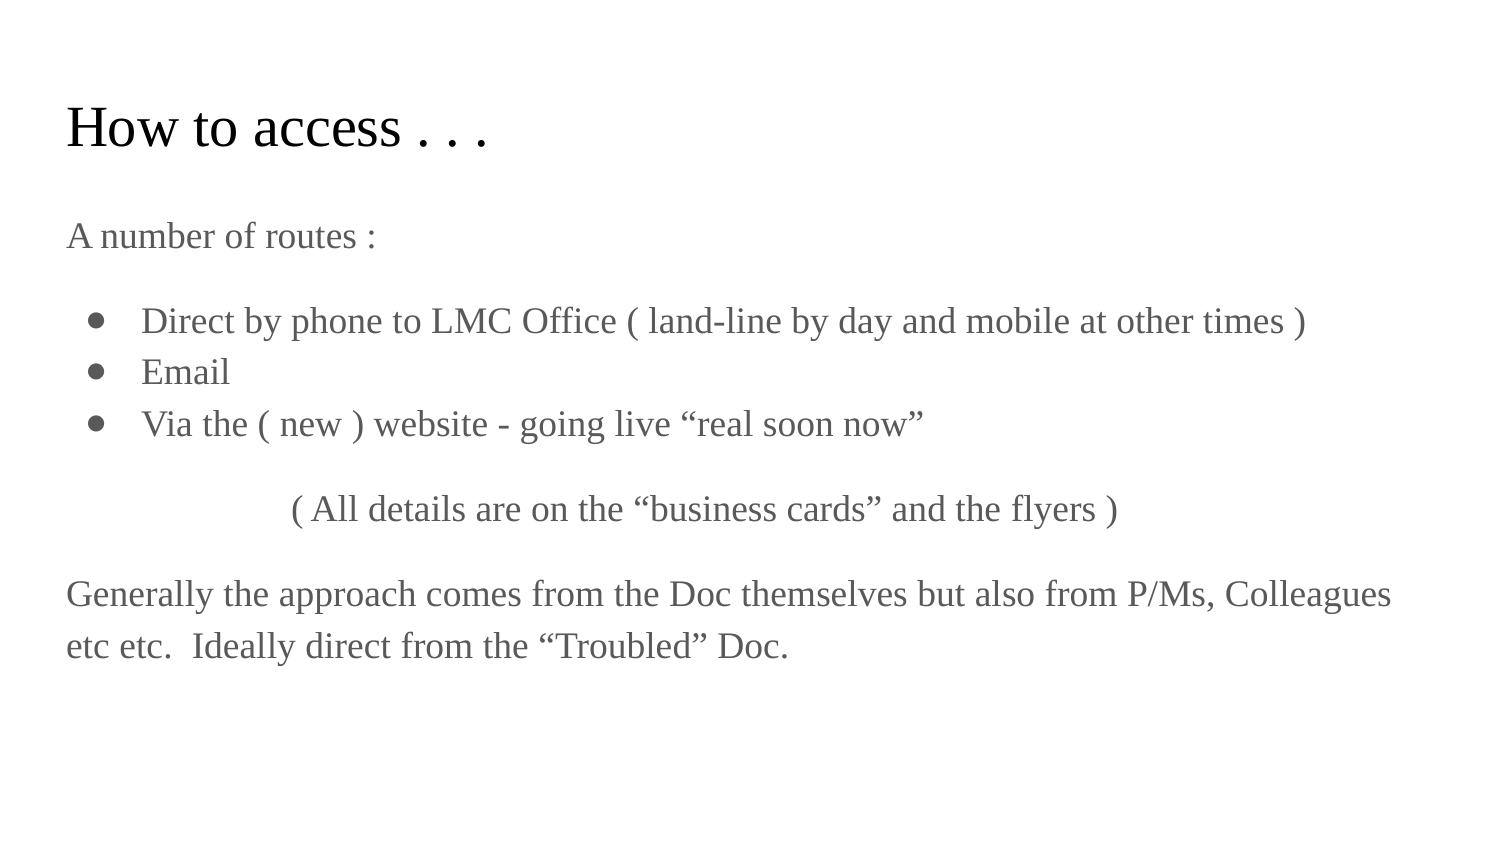

# How to access . . .
A number of routes :
Direct by phone to LMC Office ( land-line by day and mobile at other times )
Email
Via the ( new ) website - going live “real soon now”
( All details are on the “business cards” and the flyers )
Generally the approach comes from the Doc themselves but also from P/Ms, Colleagues etc etc. Ideally direct from the “Troubled” Doc.